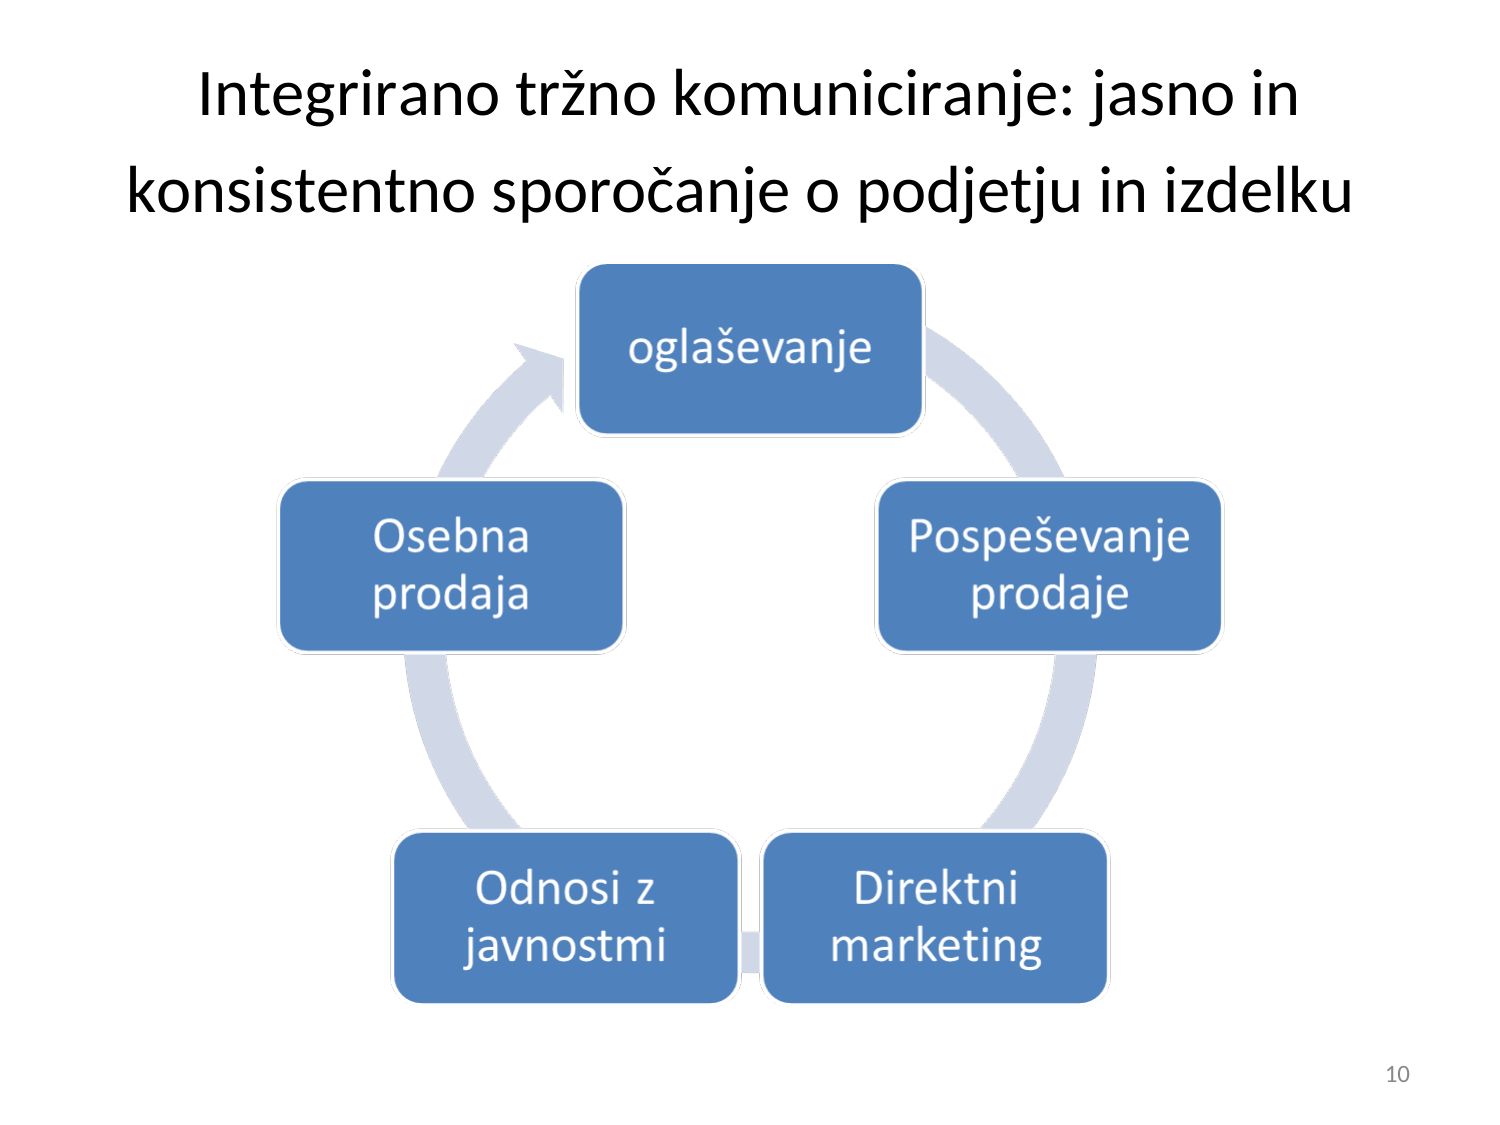

# Integrirano tržno komuniciranje: jasno in konsistentno sporočanje o podjetju in izdelku